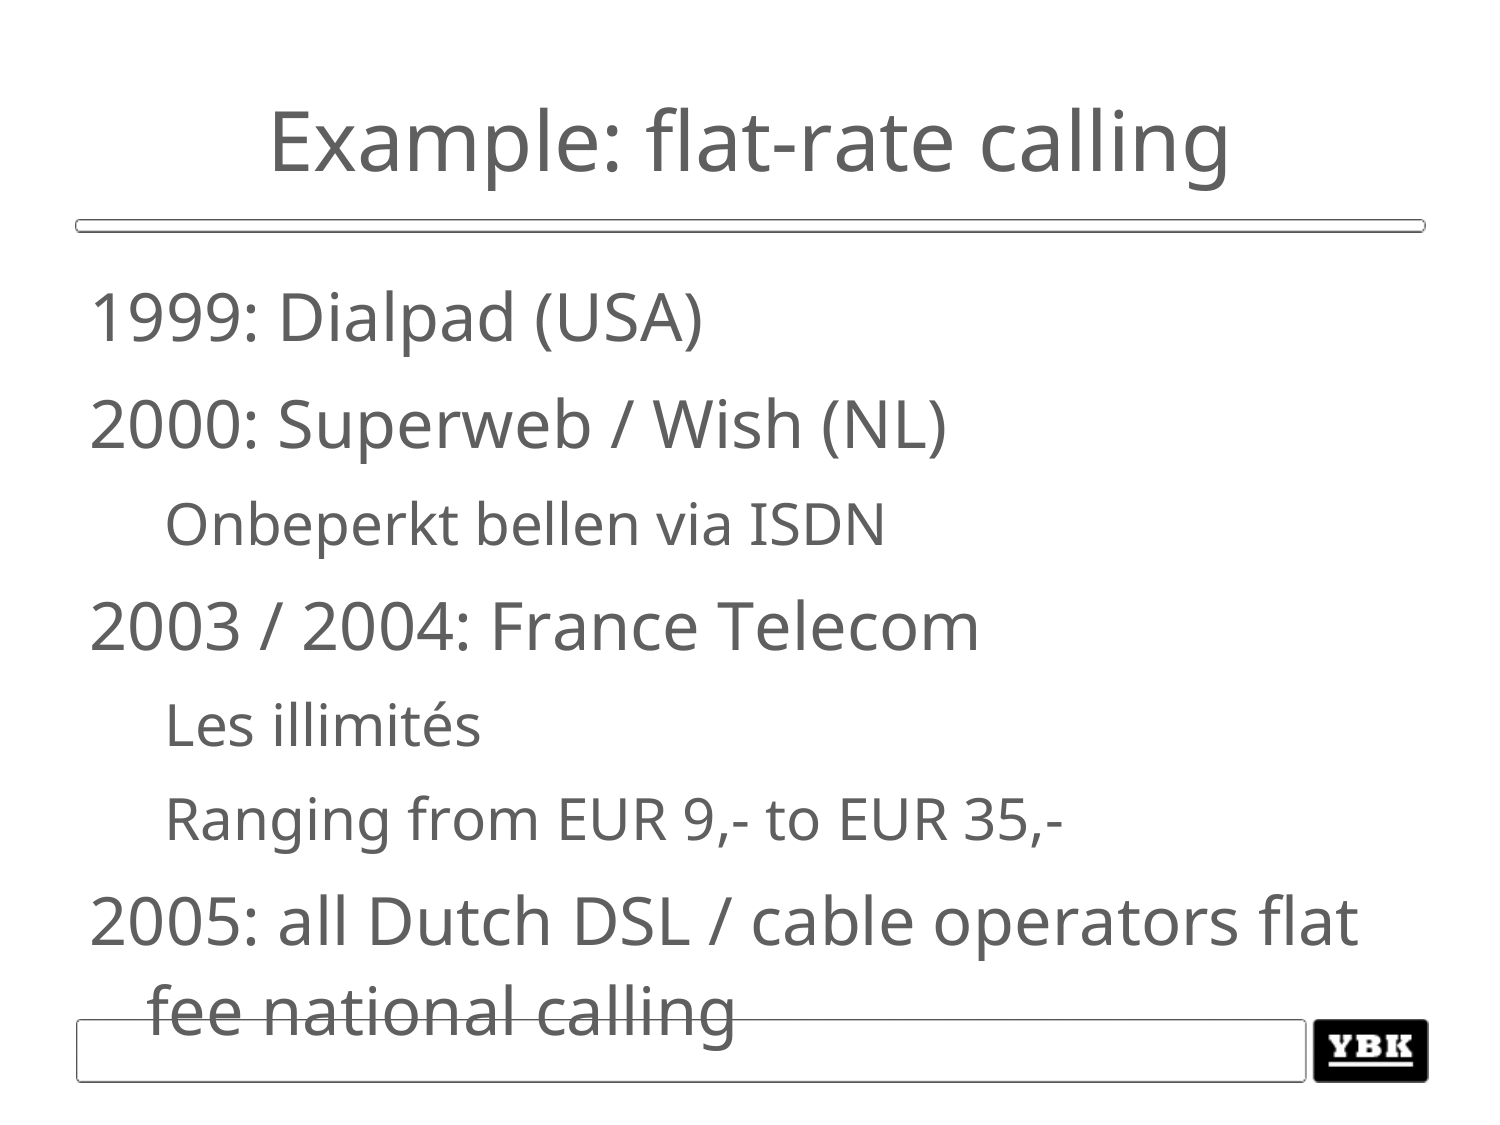

# Example: flat-rate calling
1999: Dialpad (USA)
2000: Superweb / Wish (NL)
Onbeperkt bellen via ISDN
2003 / 2004: France Telecom
Les illimités
Ranging from EUR 9,- to EUR 35,-
2005: all Dutch DSL / cable operators flat fee national calling